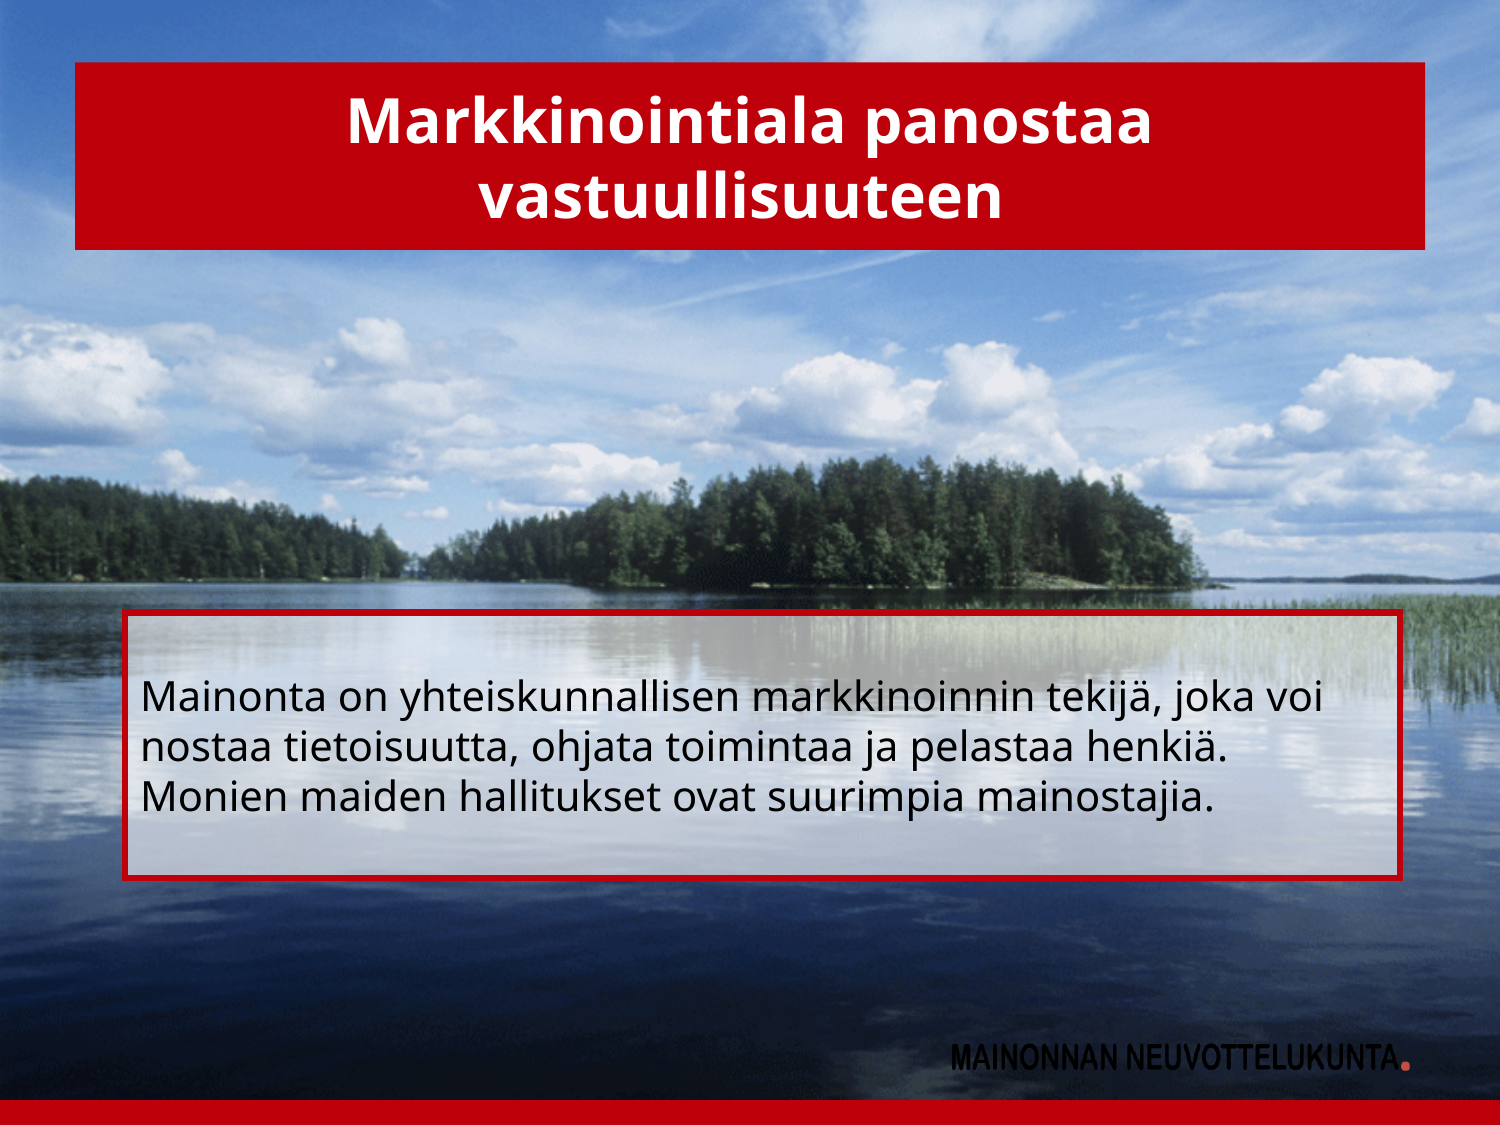

# Markkinointiala panostaa vastuullisuuteen
Yhteiskunnallisella markkinoinnilla kohti parempaa yhteiskuntaa
Mainonta on yhteiskunnallisen markkinoinnin tekijä, joka voi nostaa tietoisuutta, ohjata toimintaa ja pelastaa henkiä.
Monien maiden hallitukset ovat suurimpia mainostajia.